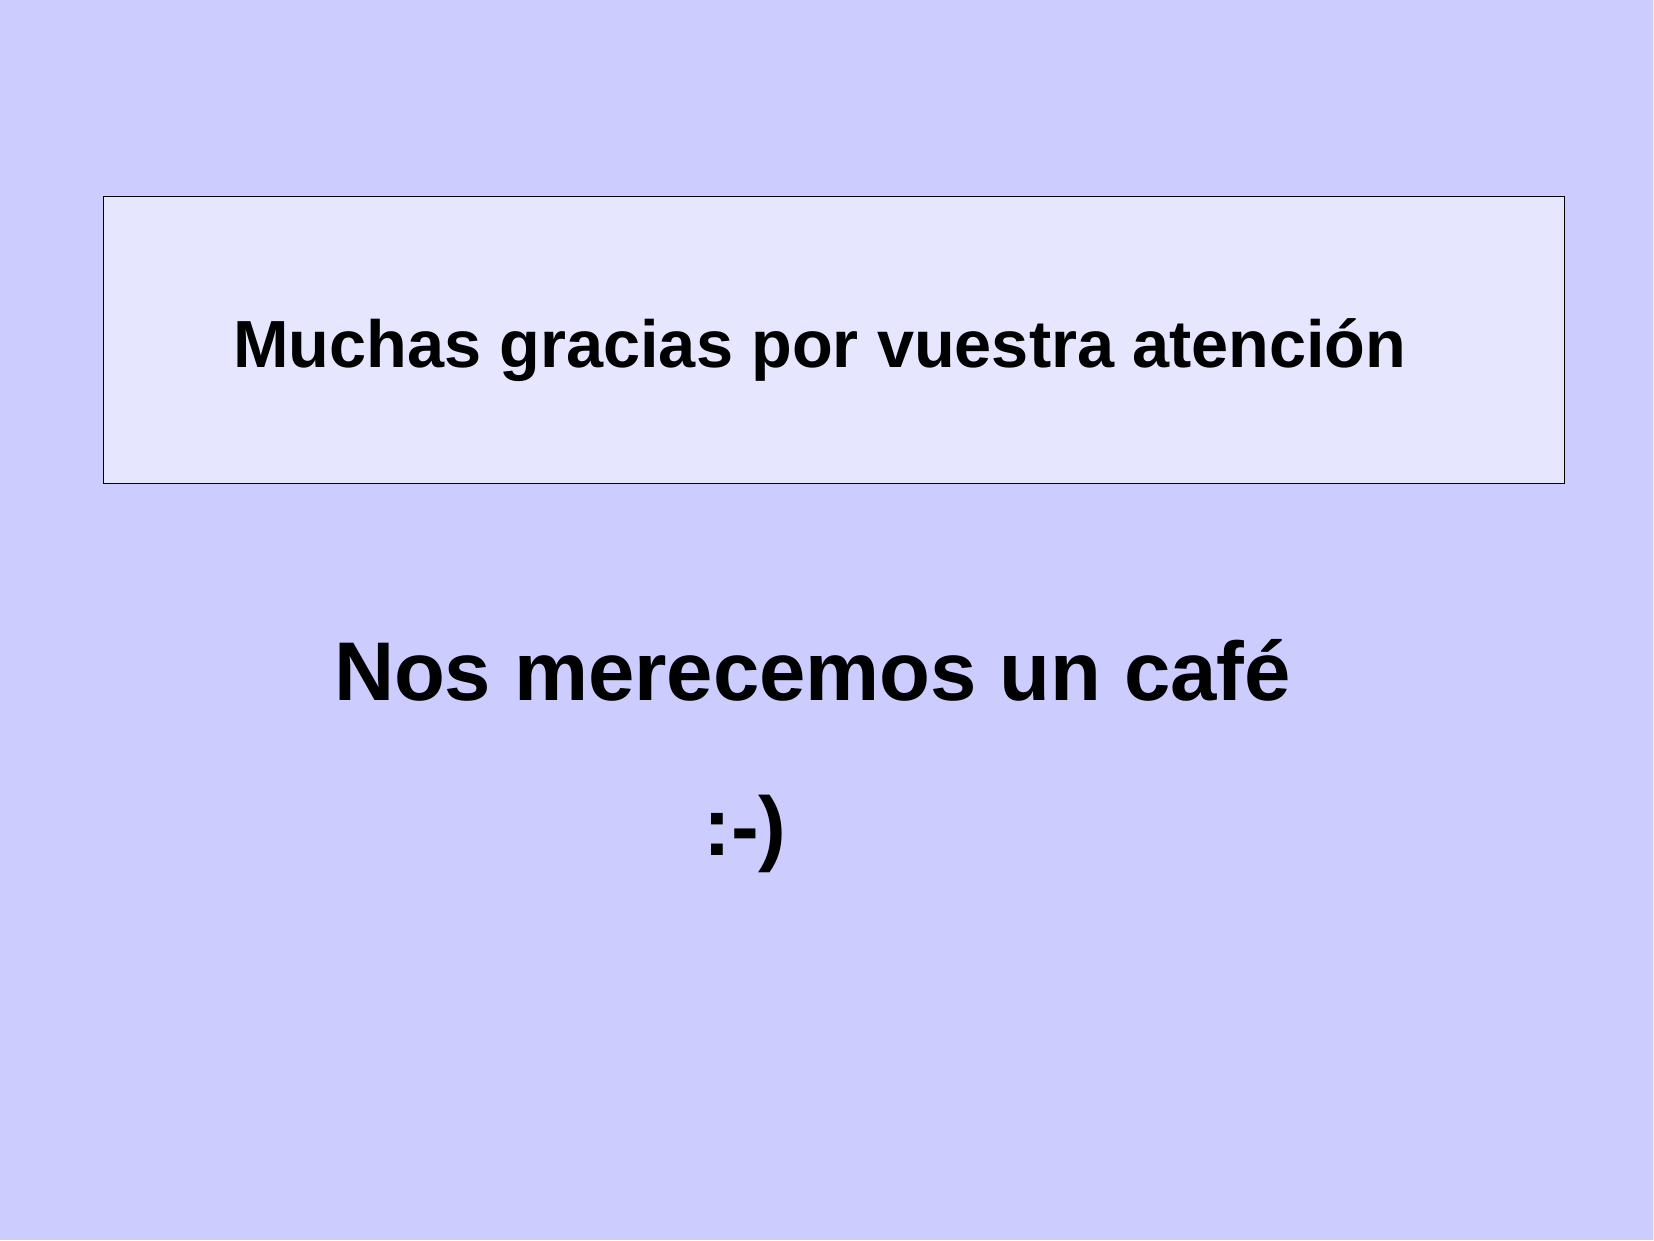

# Muchas gracias por vuestra atención
Nos merecemos un café
:-)